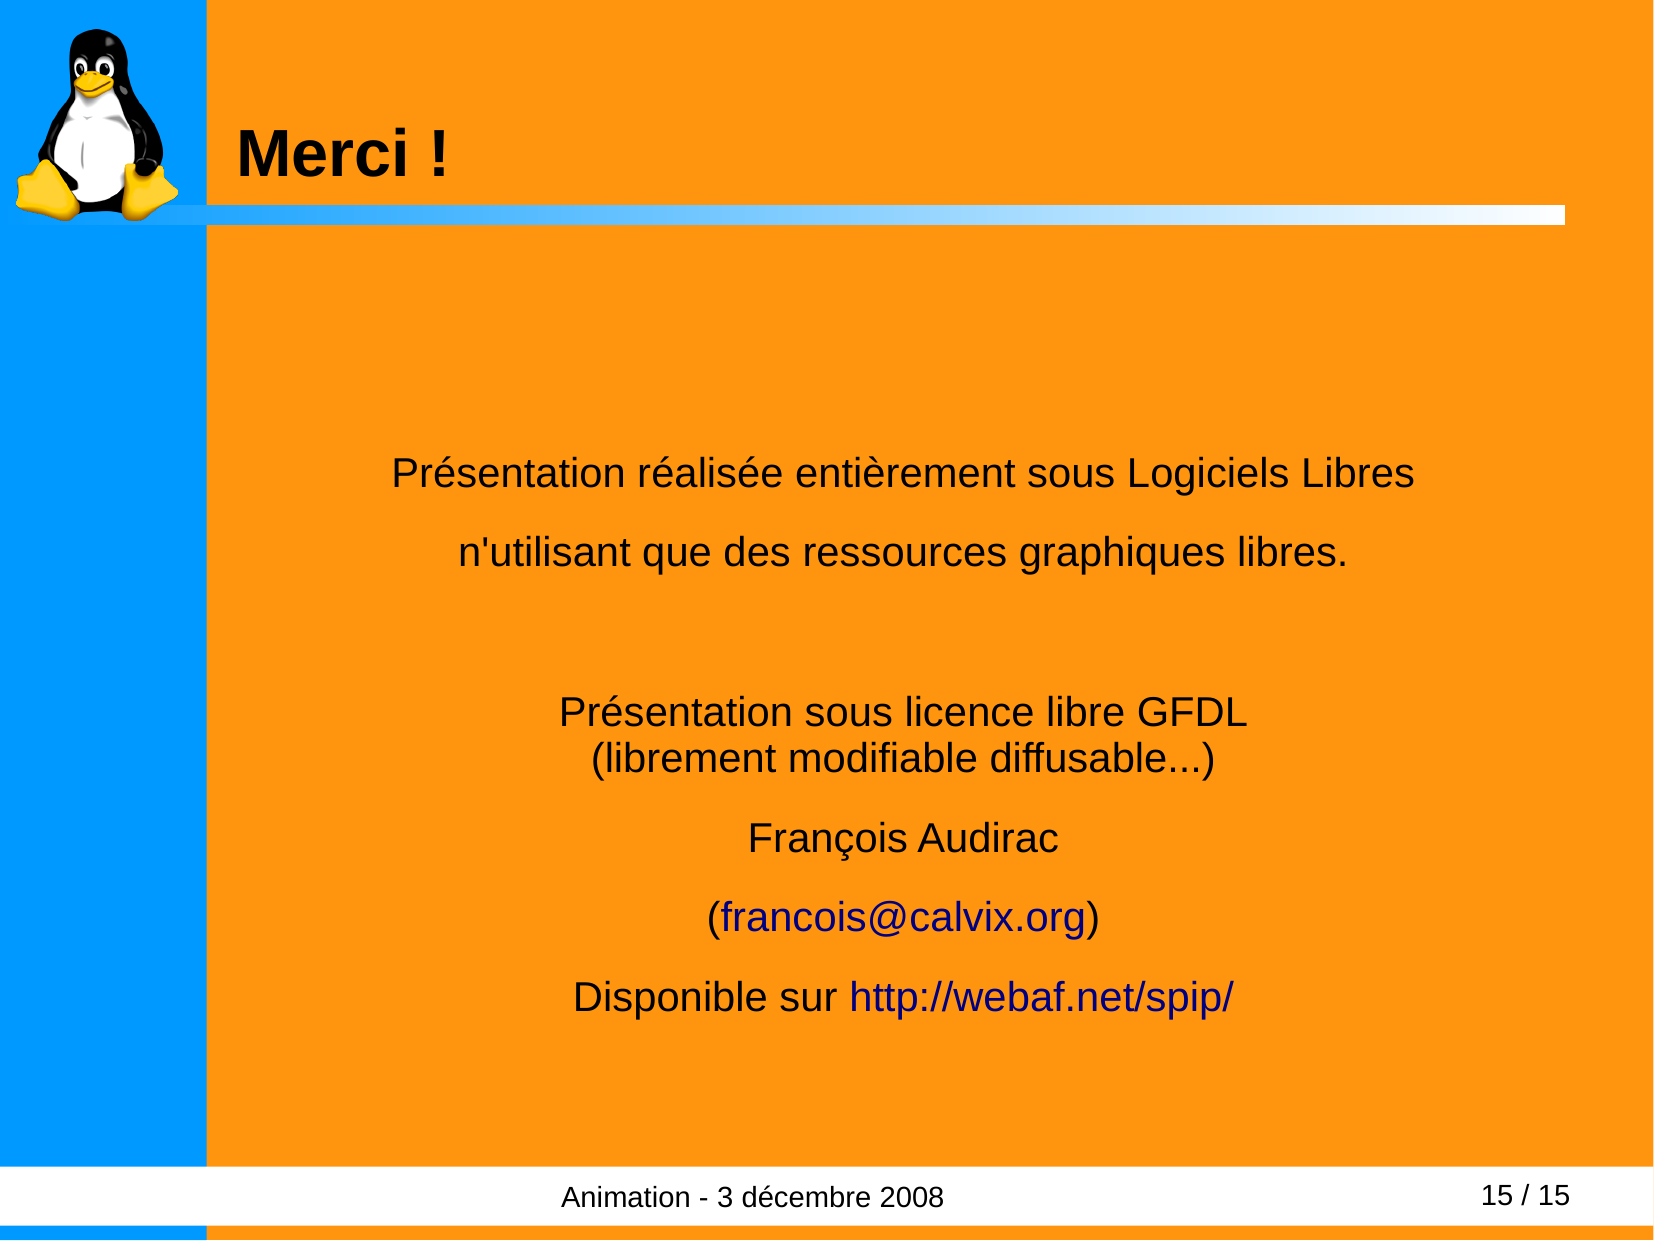

# Merci !
Présentation réalisée entièrement sous Logiciels Libres
n'utilisant que des ressources graphiques libres.
Présentation sous licence libre GFDL
(librement modifiable diffusable...)
François Audirac
(francois@calvix.org)
Disponible sur http://webaf.net/spip/
15
Animation - 3 décembre 2008